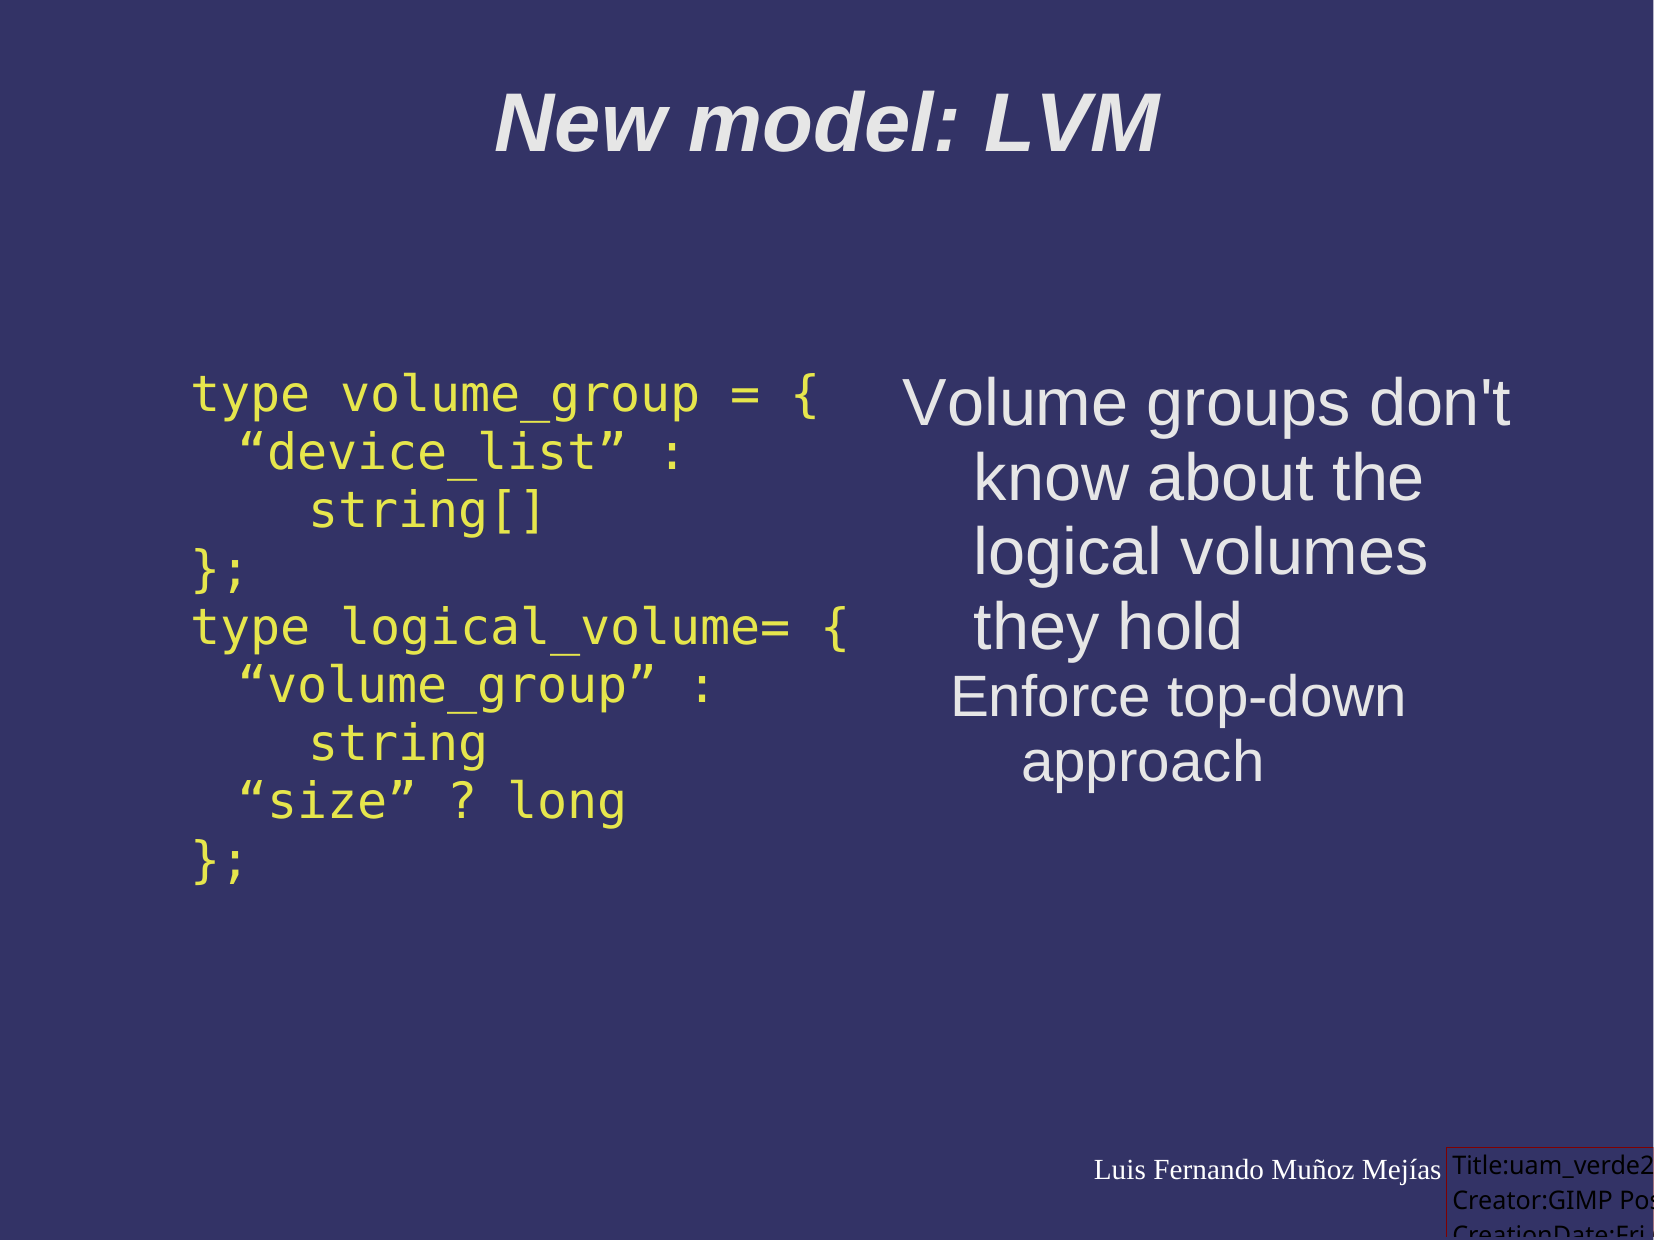

# New model: LVM
type volume_group = {
“device_list” : string[]
};
type logical_volume= {
“volume_group” : string
“size” ? long
};
Volume groups don't know about the logical volumes they hold
Enforce top-down approach
Luis Fernando Muñoz Mejías